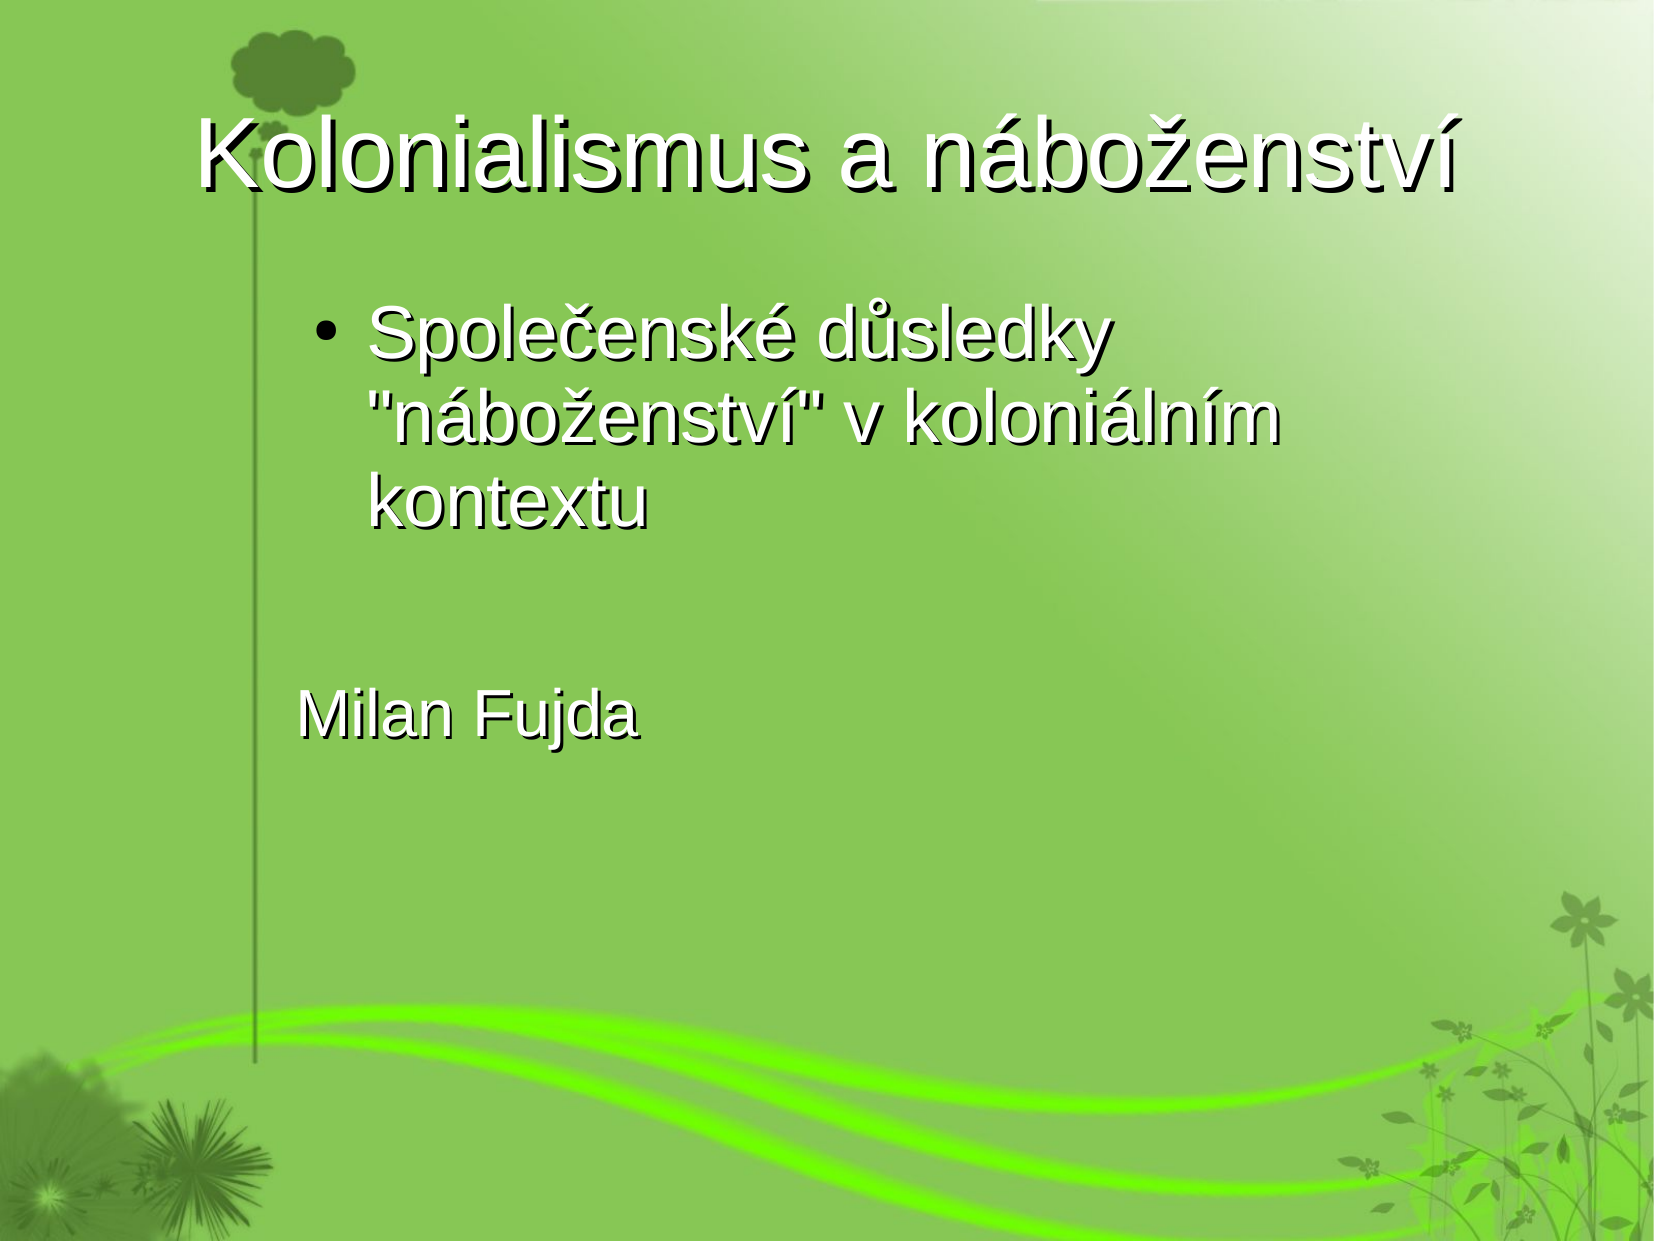

# Kolonialismus a náboženství
Společenské důsledky "náboženství" v koloniálním kontextu
Milan Fujda